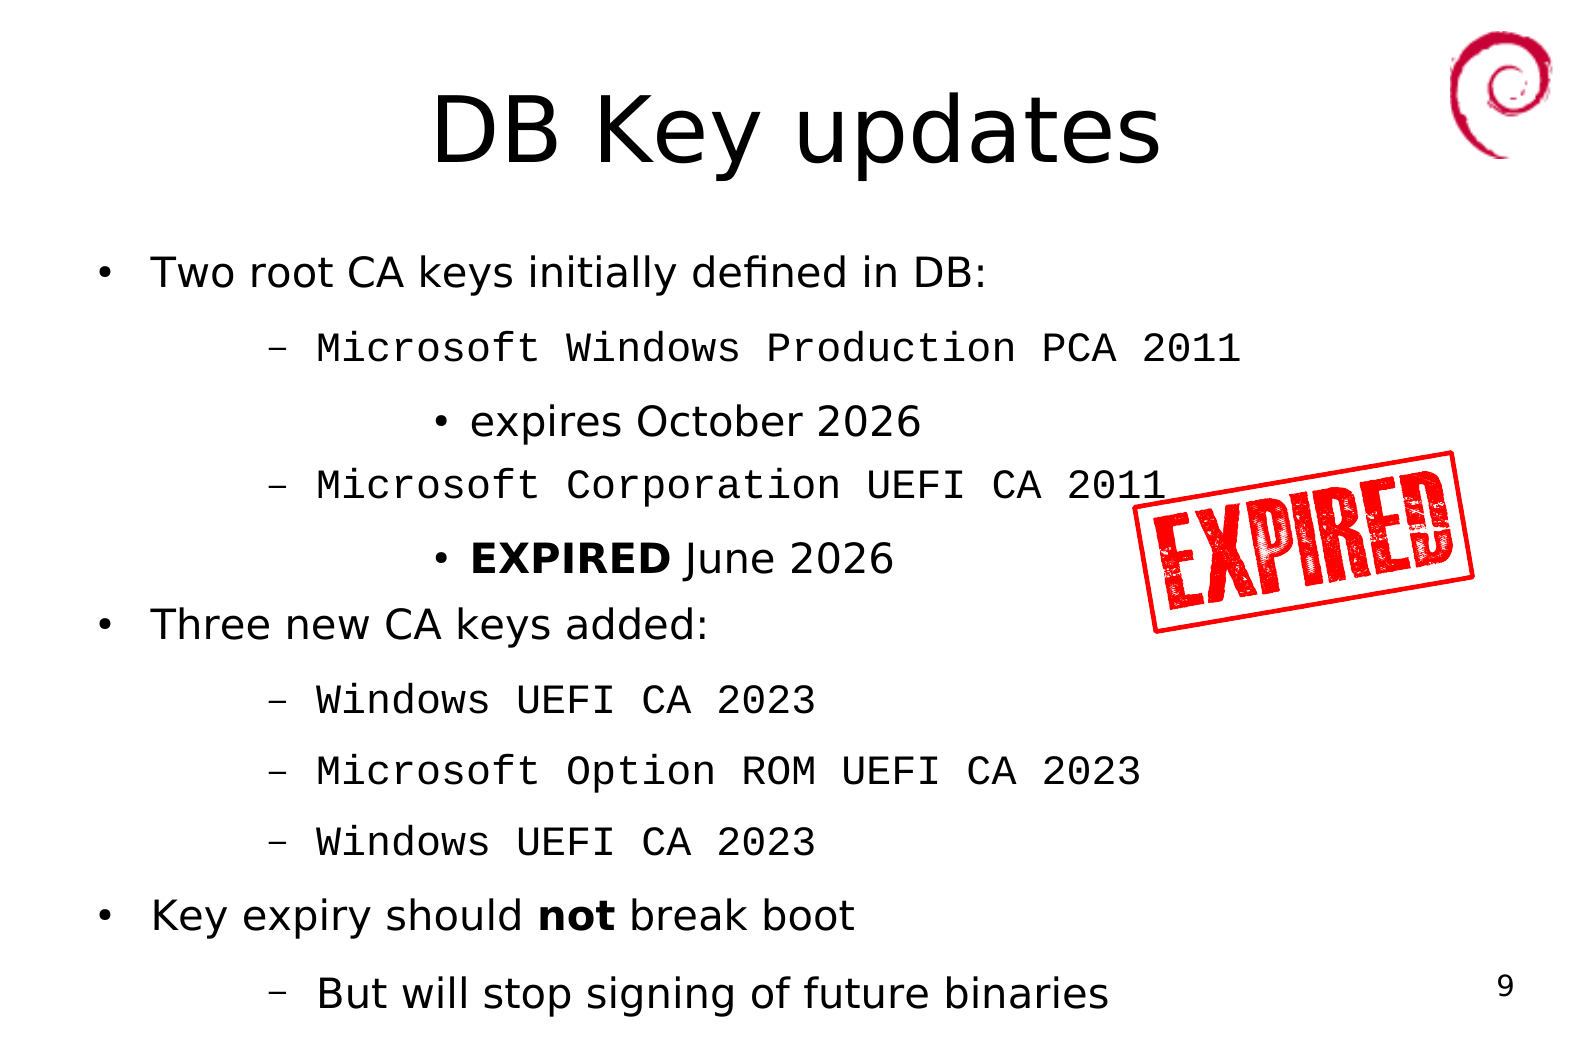

# DB Key updates
Two root CA keys initially defined in DB:
Microsoft Windows Production PCA 2011
expires October 2026
Microsoft Corporation UEFI CA 2011
EXPIRED June 2026
Three new CA keys added:
Windows UEFI CA 2023
Microsoft Option ROM UEFI CA 2023
Windows UEFI CA 2023
Key expiry should not break boot
But will stop signing of future binaries
9